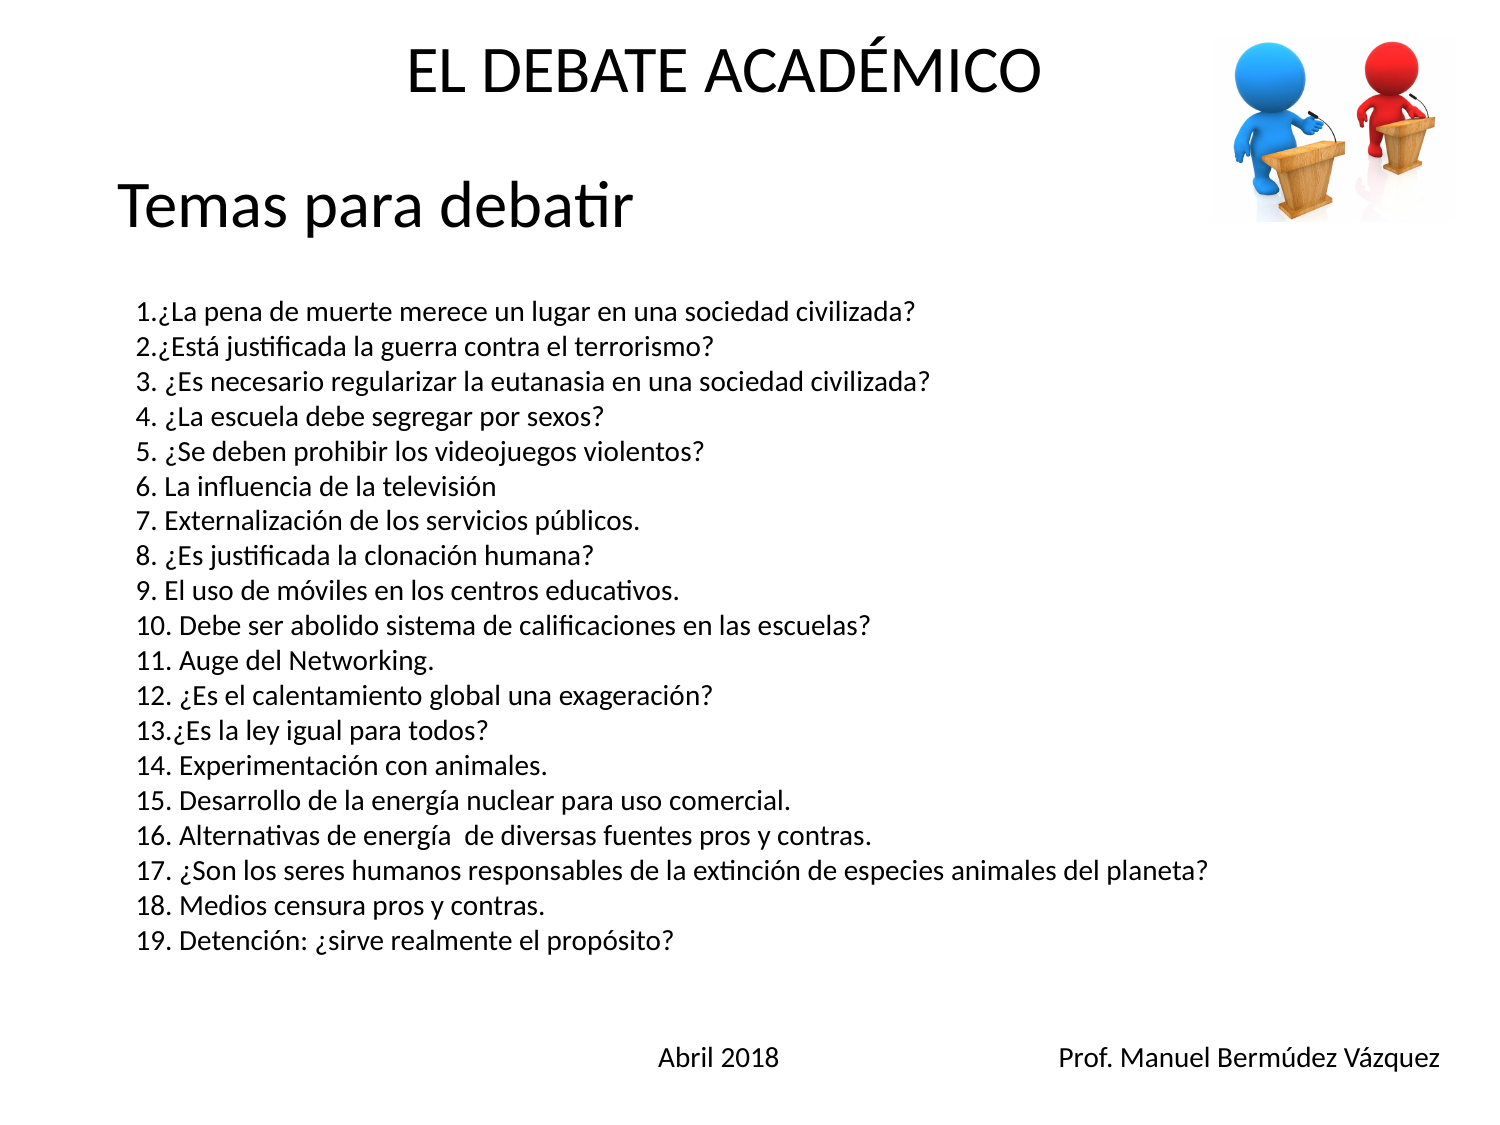

Temas para debatir
¿La pena de muerte merece un lugar en una sociedad civilizada?
¿Está justificada la guerra contra el terrorismo?
3. ¿Es necesario regularizar la eutanasia en una sociedad civilizada?
4. ¿La escuela debe segregar por sexos?
5. ¿Se deben prohibir los videojuegos violentos?
6. La influencia de la televisión
7. Externalización de los servicios públicos.
8. ¿Es justificada la clonación humana?
9. El uso de móviles en los centros educativos.
10. Debe ser abolido sistema de calificaciones en las escuelas?
11. Auge del Networking.
12. ¿Es el calentamiento global una exageración?
13.¿Es la ley igual para todos?
14. Experimentación con animales.
15. Desarrollo de la energía nuclear para uso comercial.
16. Alternativas de energía de diversas fuentes pros y contras.
17. ¿Son los seres humanos responsables de la extinción de especies animales del planeta?
18. Medios censura pros y contras.
19. Detención: ¿sirve realmente el propósito?